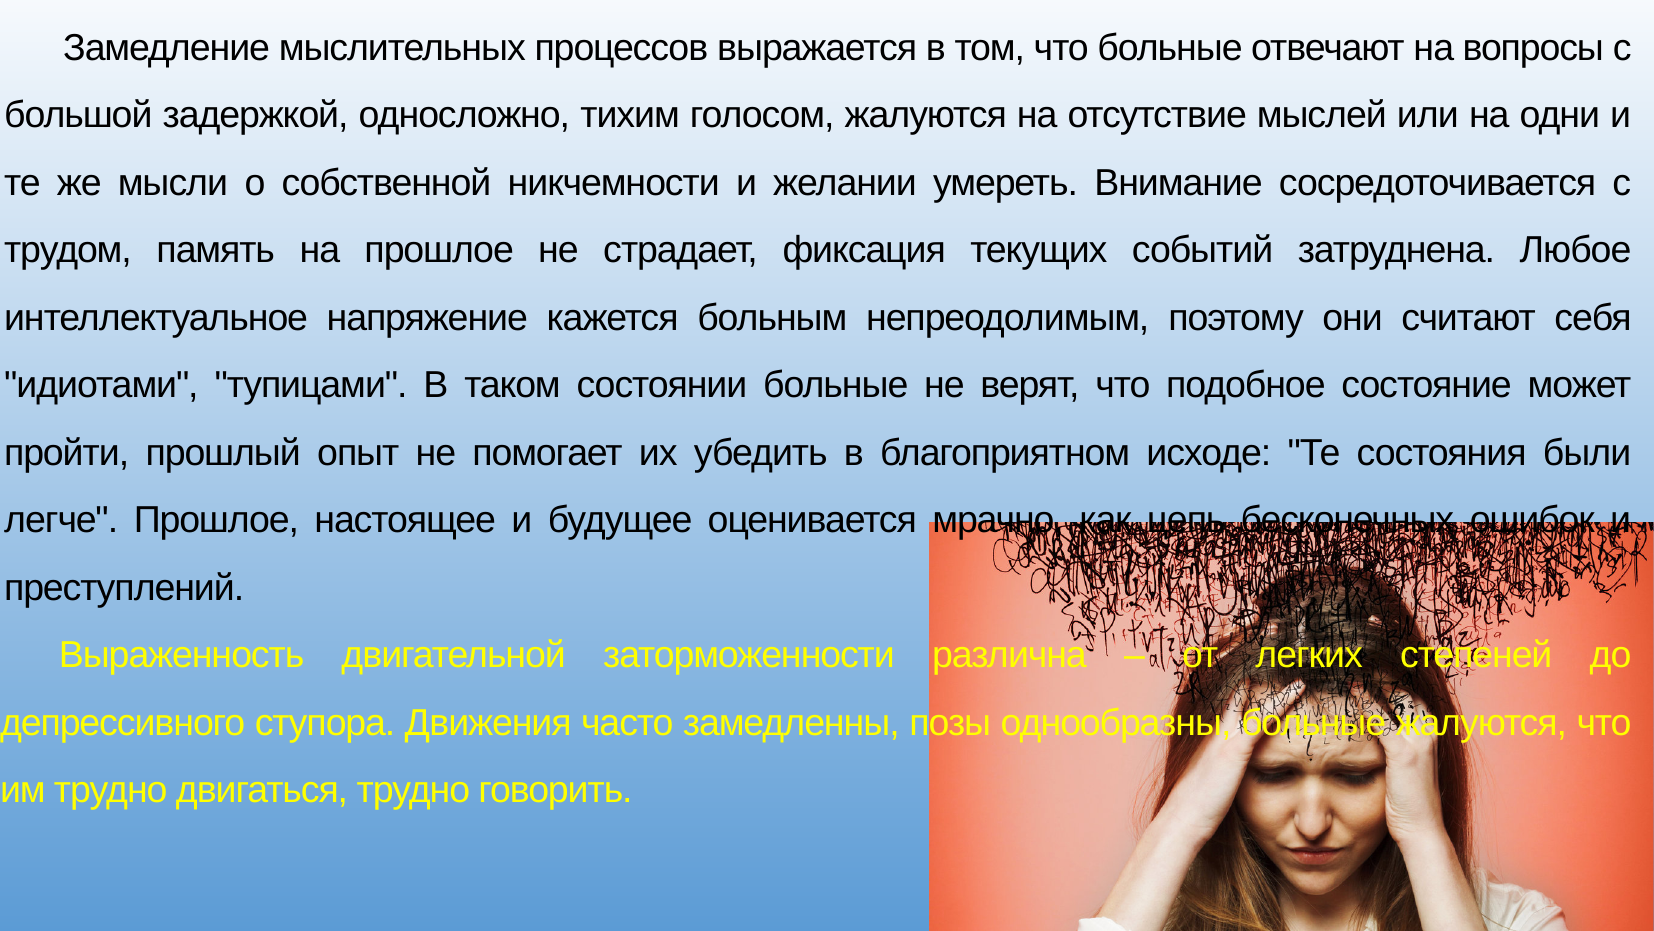

Замедление мыслительных процессов выражается в том, что больные отвечают на вопросы с большой задержкой, односложно, тихим голосом, жалуются на отсутствие мыслей или на одни и те же мысли о собственной никчемности и желании умереть. Внимание сосредоточивается с трудом, память на прошлое не страдает, фиксация текущих событий затруднена. Любое интеллектуальное напряжение кажется больным непреодолимым, поэтому они считают себя "идиотами", "тупицами". В таком состоянии больные не верят, что подобное состояние может пройти, прошлый опыт не помогает их убедить в благоприятном исходе: "Те состояния были легче". Прошлое, настоящее и будущее оценивается мрачно, как цепь бесконечных ошибок и преступлений.
Выраженность двигательной заторможенности различна – от легких степеней до депрессивного ступора. Движения часто замедленны, позы однообразны, больные жалуются, что им трудно двигаться, трудно говорить.
#